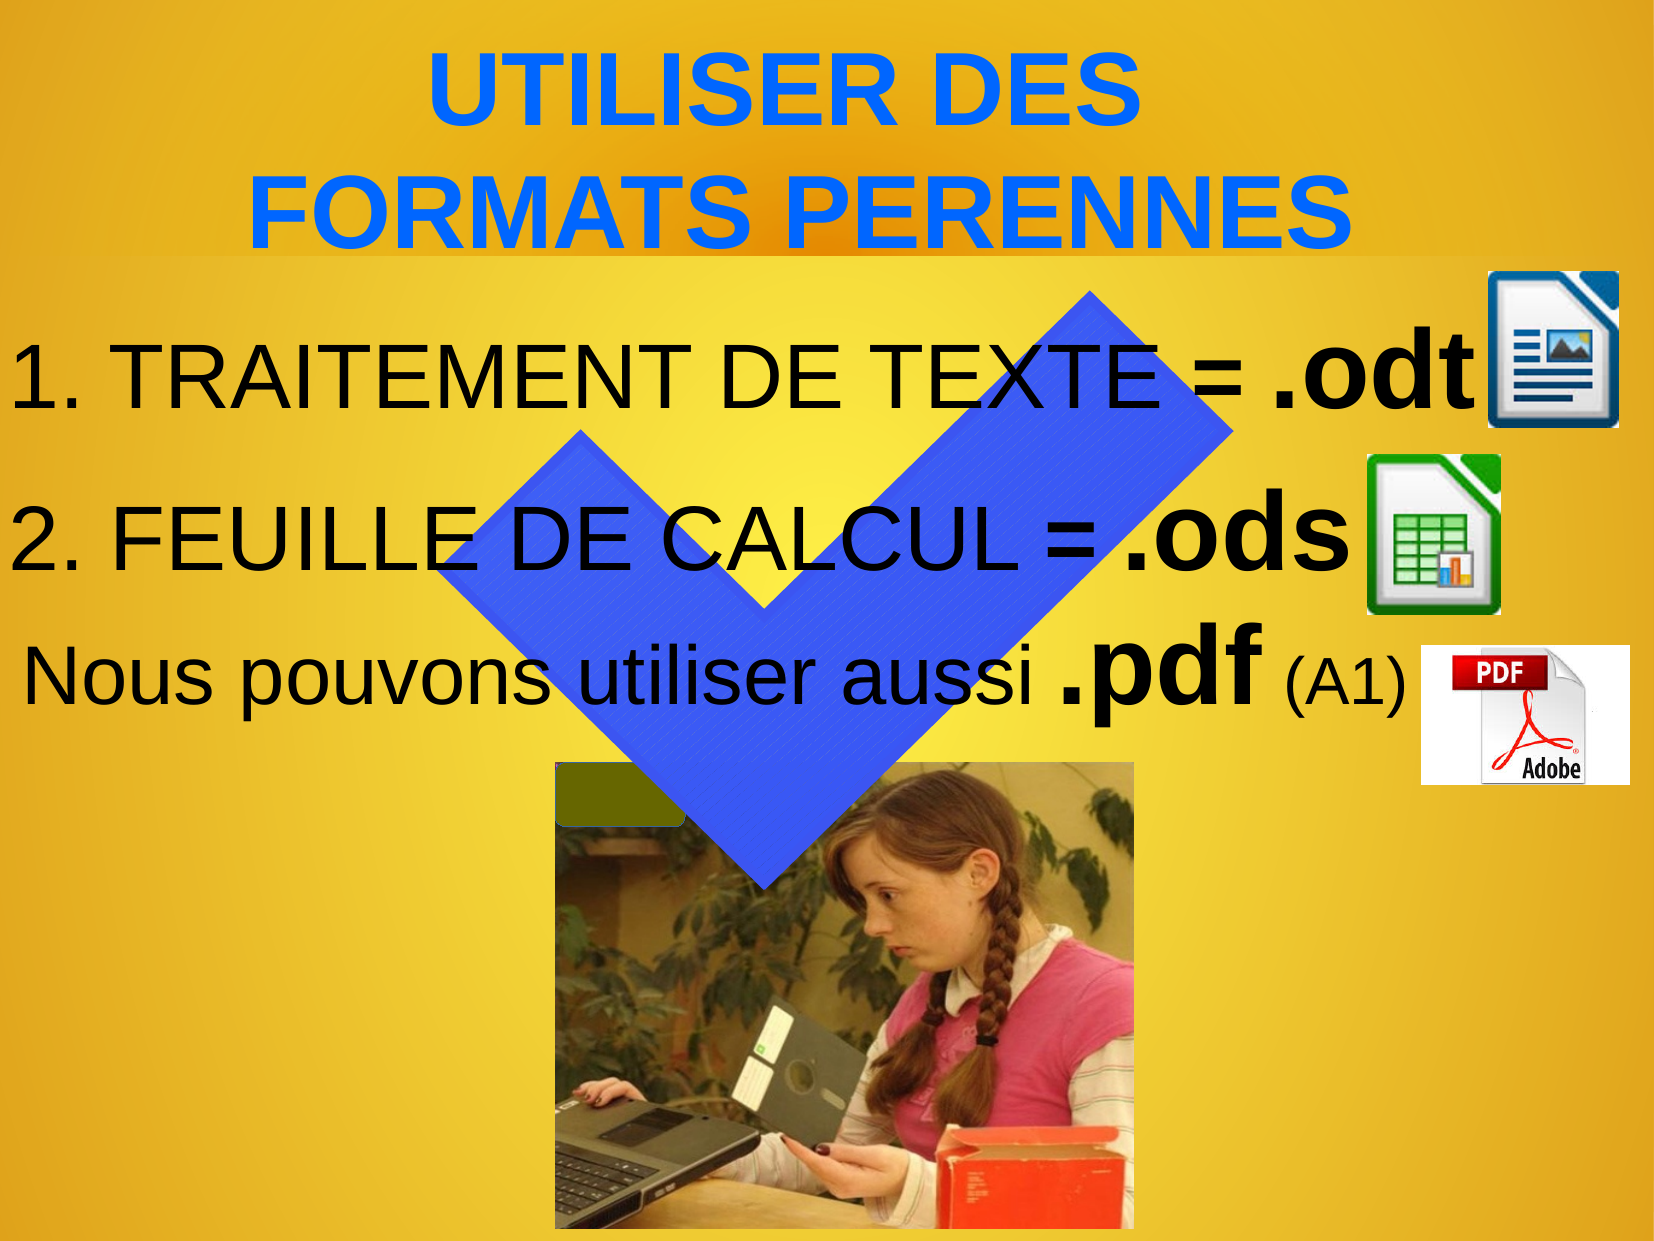

UTILISER DES
FORMATS PERENNES
1. TRAITEMENT DE TEXTE = .odt
# 2. FEUILLE DE CALCUL = .ods
 Nous pouvons utiliser aussi .pdf (A1)